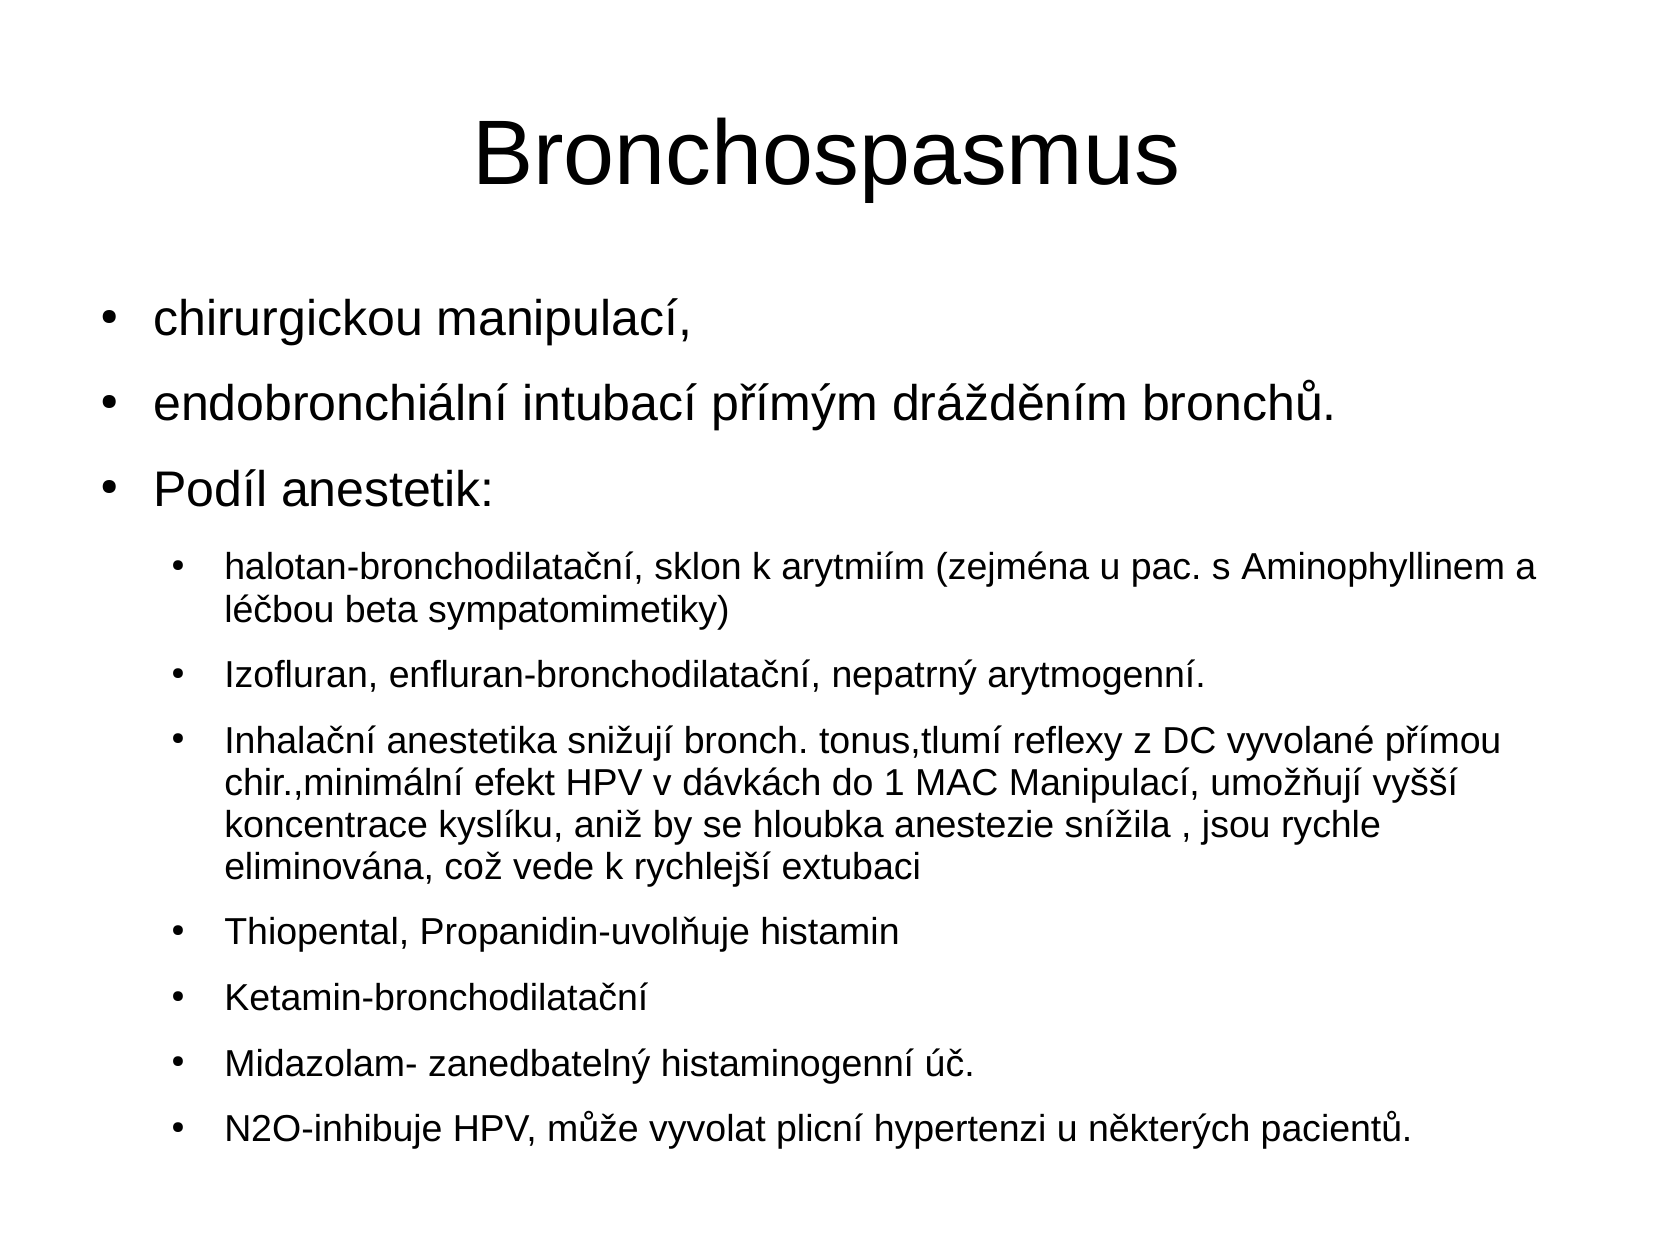

# Bronchospasmus
chirurgickou manipulací,
endobronchiální intubací přímým drážděním bronchů.
Podíl anestetik:
halotan-bronchodilatační, sklon k arytmiím (zejména u pac. s Aminophyllinem a léčbou beta sympatomimetiky)
Izofluran, enfluran-bronchodilatační, nepatrný arytmogenní.
Inhalační anestetika snižují bronch. tonus,tlumí reflexy z DC vyvolané přímou chir.,minimální efekt HPV v dávkách do 1 MAC Manipulací, umožňují vyšší koncentrace kyslíku, aniž by se hloubka anestezie snížila , jsou rychle eliminována, což vede k rychlejší extubaci
Thiopental, Propanidin-uvolňuje histamin
Ketamin-bronchodilatační
Midazolam- zanedbatelný histaminogenní úč.
N2O-inhibuje HPV, může vyvolat plicní hypertenzi u některých pacientů.